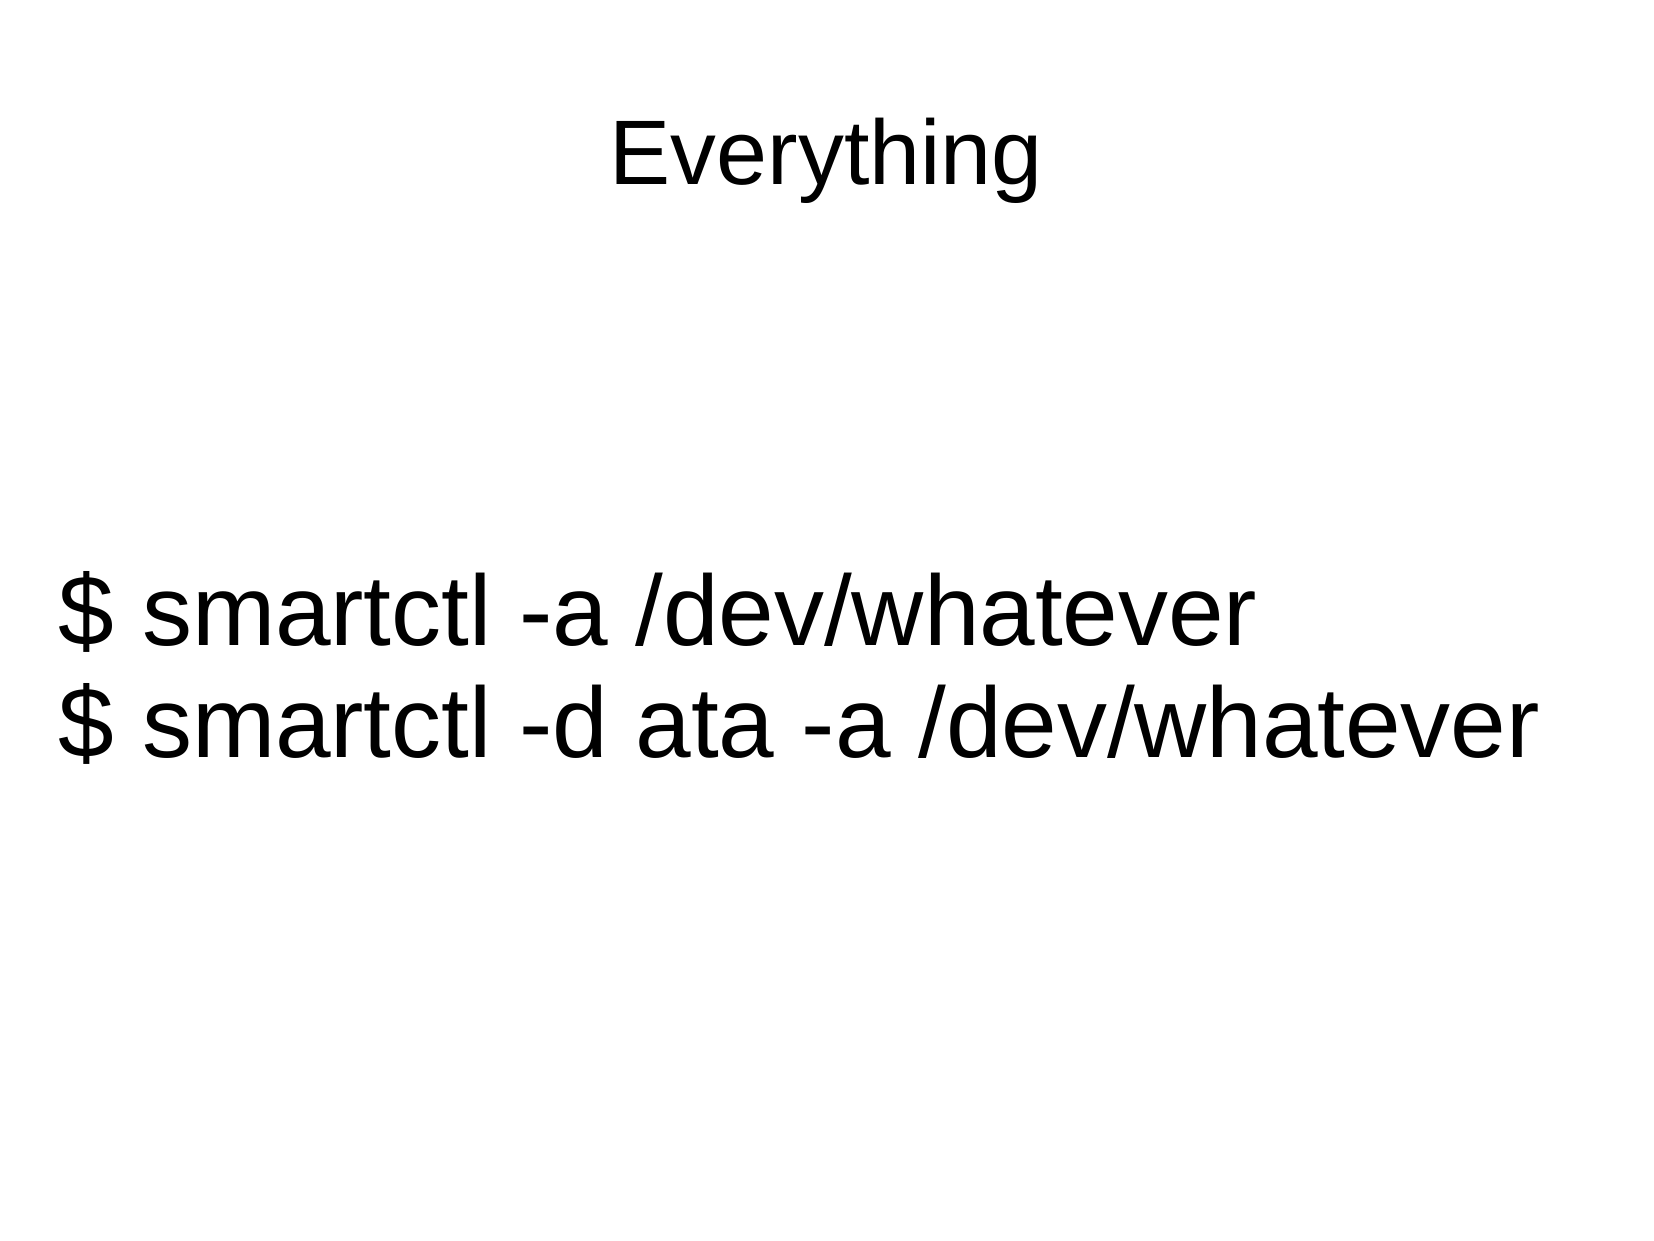

# Everything
$ smartctl -a /dev/whatever
$ smartctl -d ata -a /dev/whatever